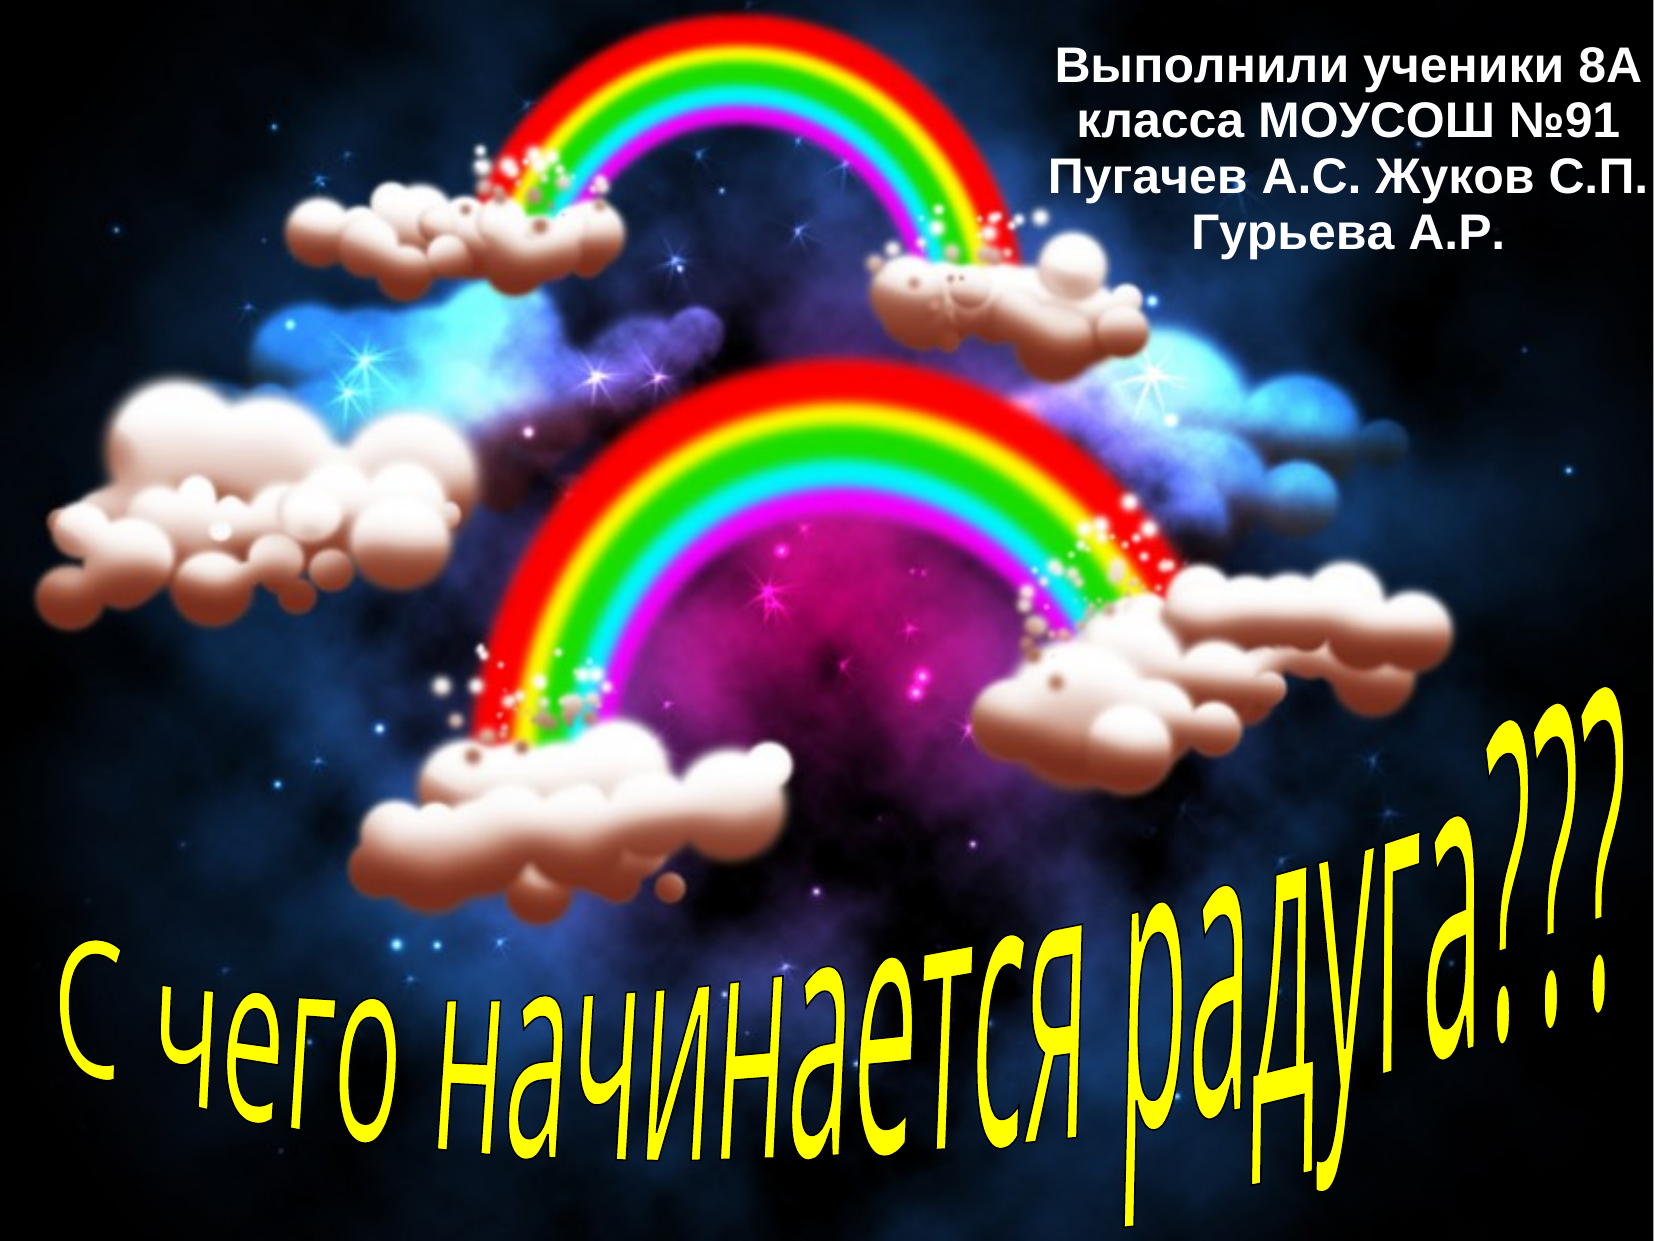

Выполнили ученики 8А
класса МОУСОШ №91
Пугачев А.С. Жуков С.П.
Гурьева А.Р.
С чего начинается радуга???